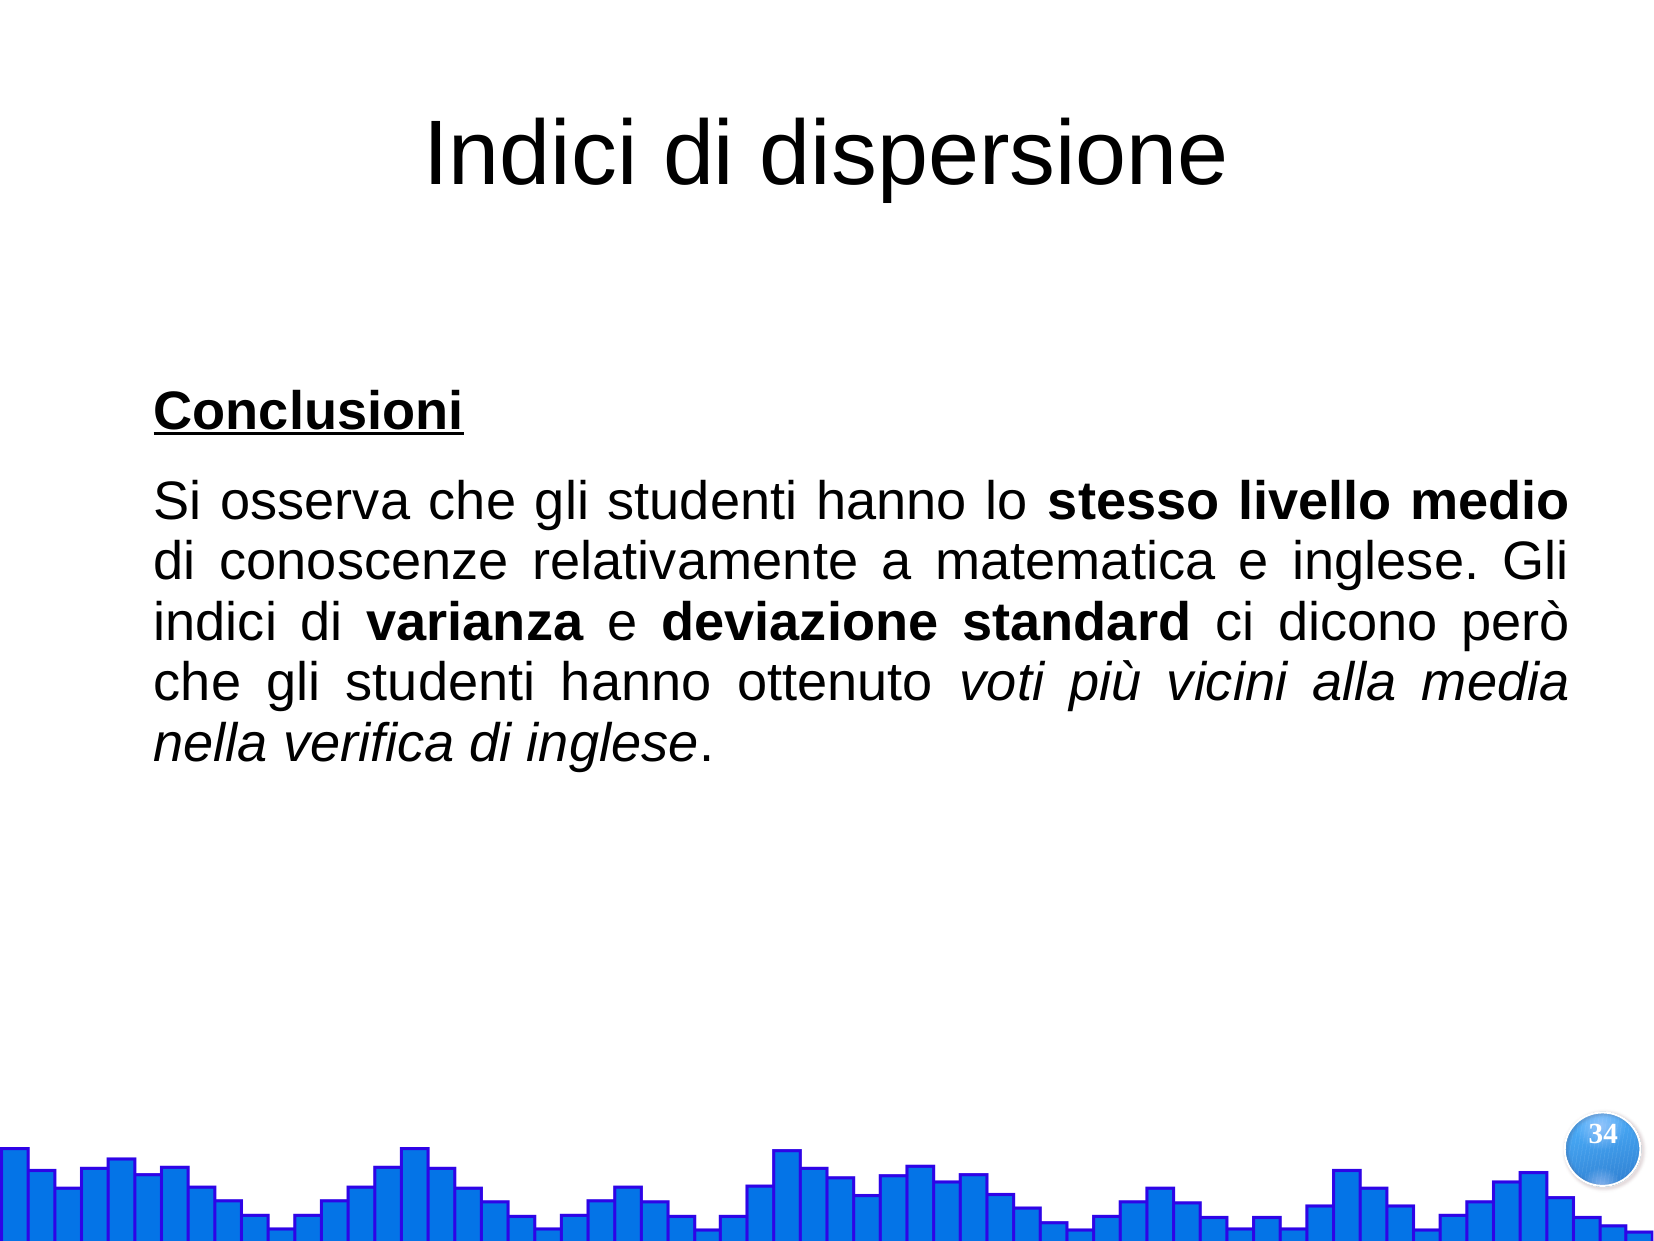

# Indici di dispersione
Conclusioni
Si osserva che gli studenti hanno lo stesso livello medio di conoscenze relativamente a matematica e inglese. Gli indici di varianza e deviazione standard ci dicono però che gli studenti hanno ottenuto voti più vicini alla media nella verifica di inglese.
34